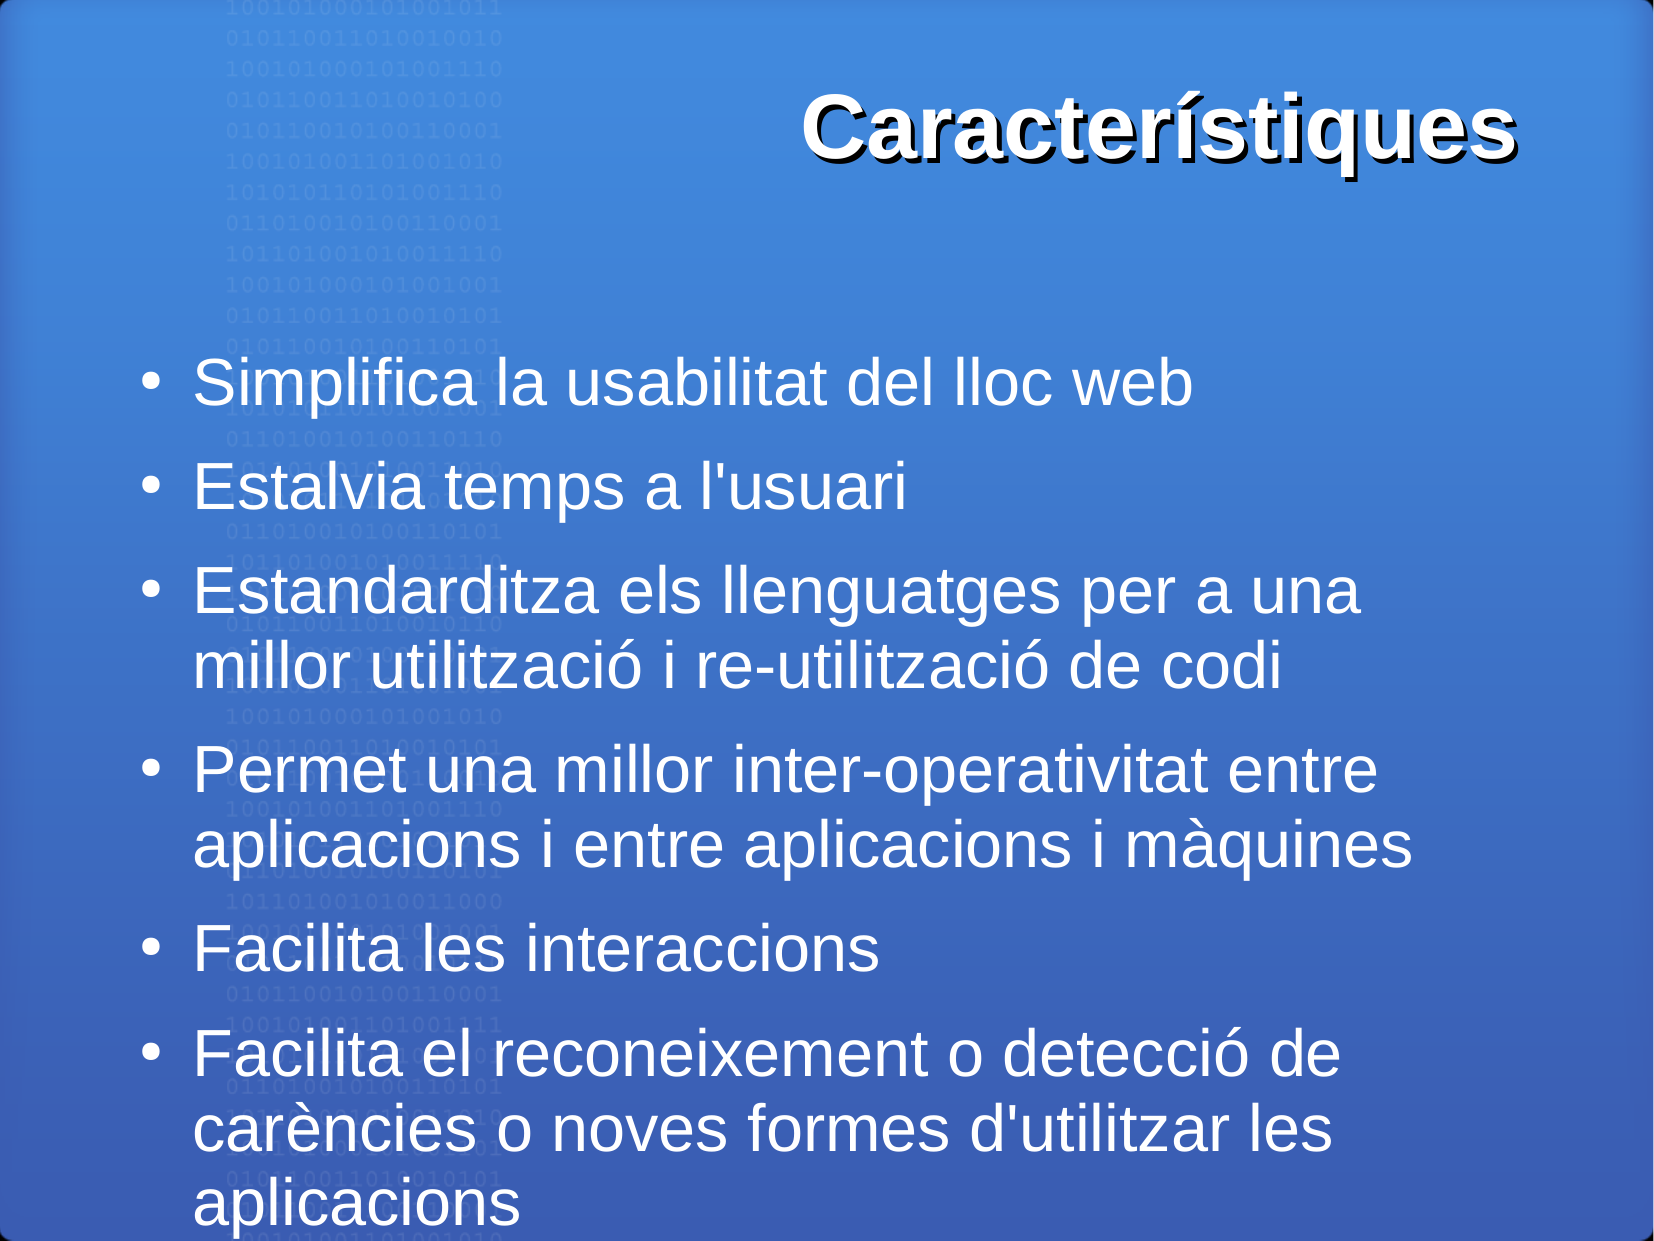

# Característiques
Simplifica la usabilitat del lloc web
Estalvia temps a l'usuari
Estandarditza els llenguatges per a una millor utilització i re-utilització de codi
Permet una millor inter-operativitat entre aplicacions i entre aplicacions i màquines
Facilita les interaccions
Facilita el reconeixement o detecció de carències o noves formes d'utilitzar les aplicacions
Facilita la convergència entre mitjans de comunicació i continguts.
Facilita la publicació, la investigació i la consulta de continguts web